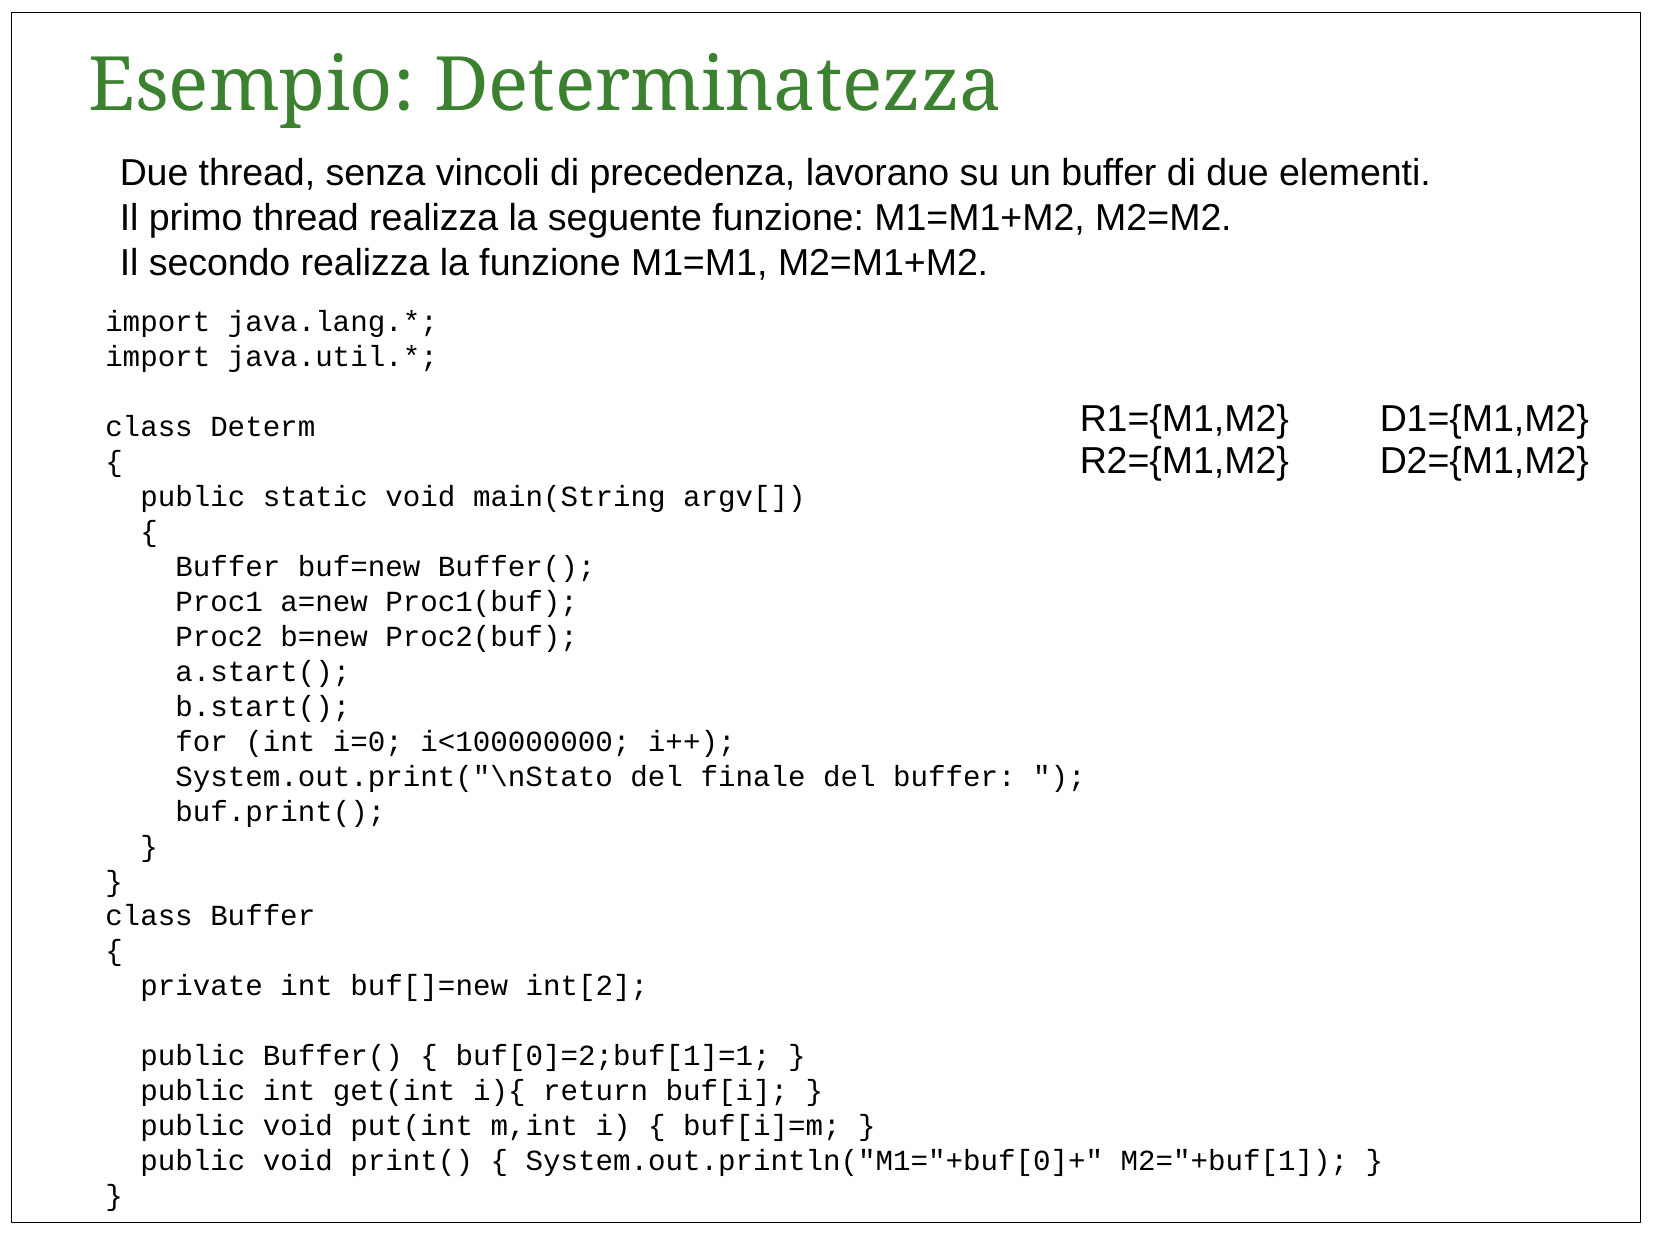

Esempio: Determinatezza
Due thread, senza vincoli di precedenza, lavorano su un buffer di due elementi.
Il primo thread realizza la seguente funzione: M1=M1+M2, M2=M2.
Il secondo realizza la funzione M1=M1, M2=M1+M2.
import java.lang.*;
import java.util.*;
class Determ
{
 public static void main(String argv[])
 {
 Buffer buf=new Buffer();
 Proc1 a=new Proc1(buf);
 Proc2 b=new Proc2(buf);
 a.start();
 b.start();
 for (int i=0; i<100000000; i++);
 System.out.print("\nStato del finale del buffer: ");
 buf.print();
 }
}
class Buffer
{
 private int buf[]=new int[2];
 public Buffer() { buf[0]=2;buf[1]=1; }
 public int get(int i){ return buf[i]; }
 public void put(int m,int i) { buf[i]=m; }
 public void print() { System.out.println("M1="+buf[0]+" M2="+buf[1]); }
}
R1={M1,M2}		D1={M1,M2}
R2={M1,M2}		D2={M1,M2}